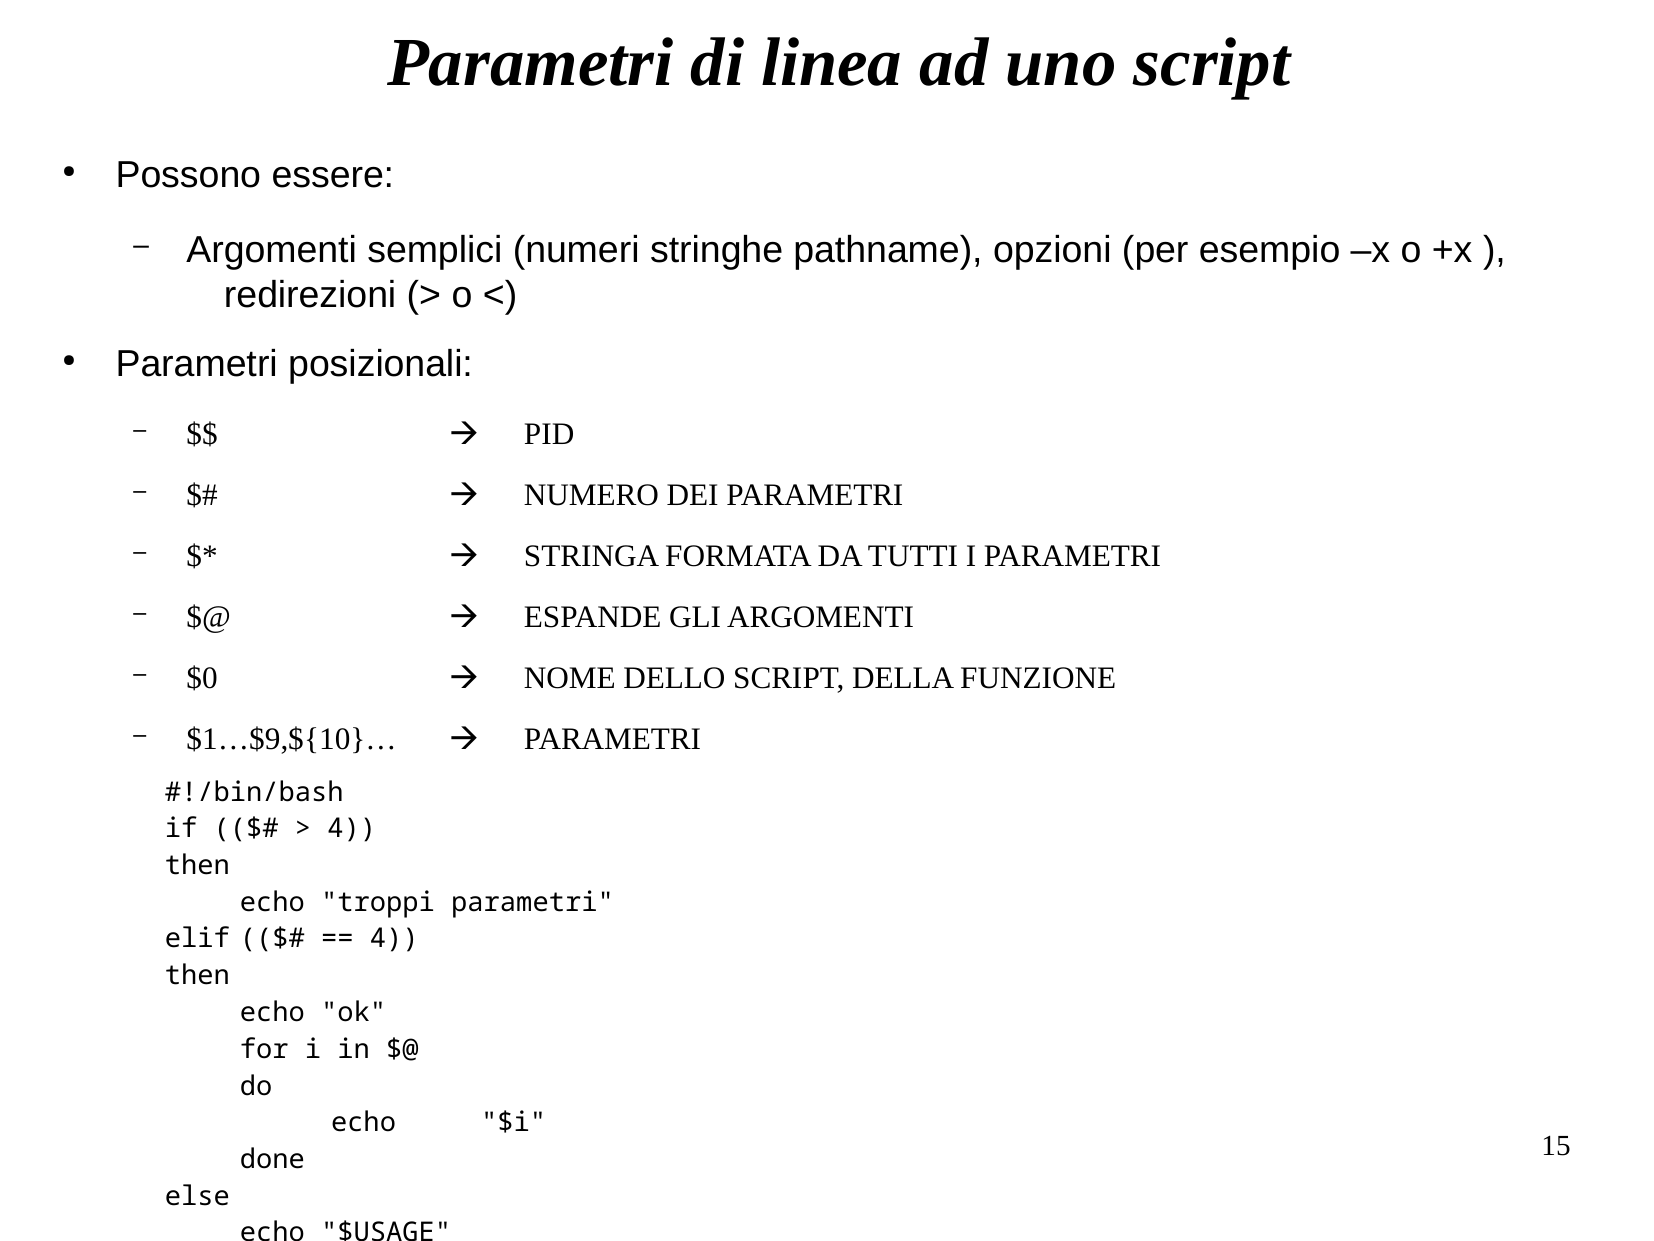

# Parametri di linea ad uno script
Possono essere:
Argomenti semplici (numeri stringhe pathname), opzioni (per esempio –x o +x ), redirezioni (> o <)
Parametri posizionali:
$$				PID
$#				NUMERO DEI PARAMETRI
$*				STRINGA FORMATA DA TUTTI I PARAMETRI
$@				ESPANDE GLI ARGOMENTI
$0			 	NOME DELLO SCRIPT, DELLA FUNZIONE
$1…$9,${10}…	 	PARAMETRI
#!/bin/bash
if (($# > 4))
then
	echo "troppi parametri"
elif	(($# == 4))
then
	echo "ok"
	for i in $@
	do
 		 echo	 "$i"
	done
else
 	echo "$USAGE"
fi
15